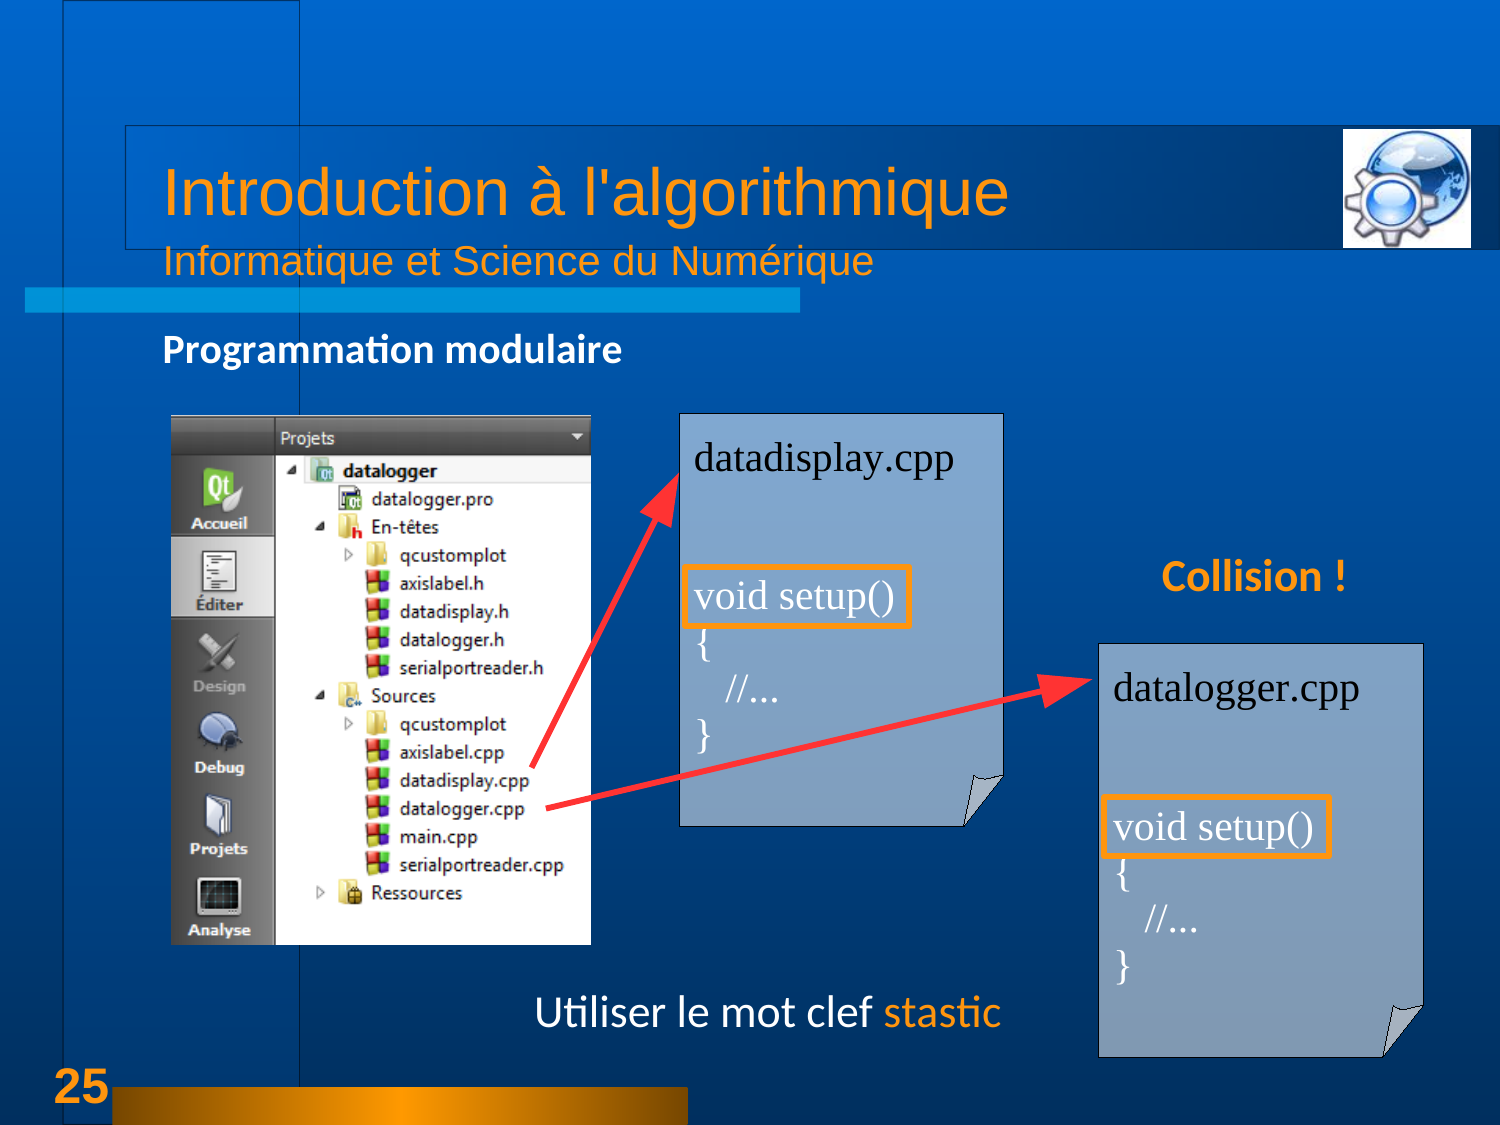

Programmation modulaire
datadisplay.cpp
void setup()
{
 //...
}
Collision !
datalogger.cpp
void setup()
{
 //...
}
Utiliser le mot clef stastic